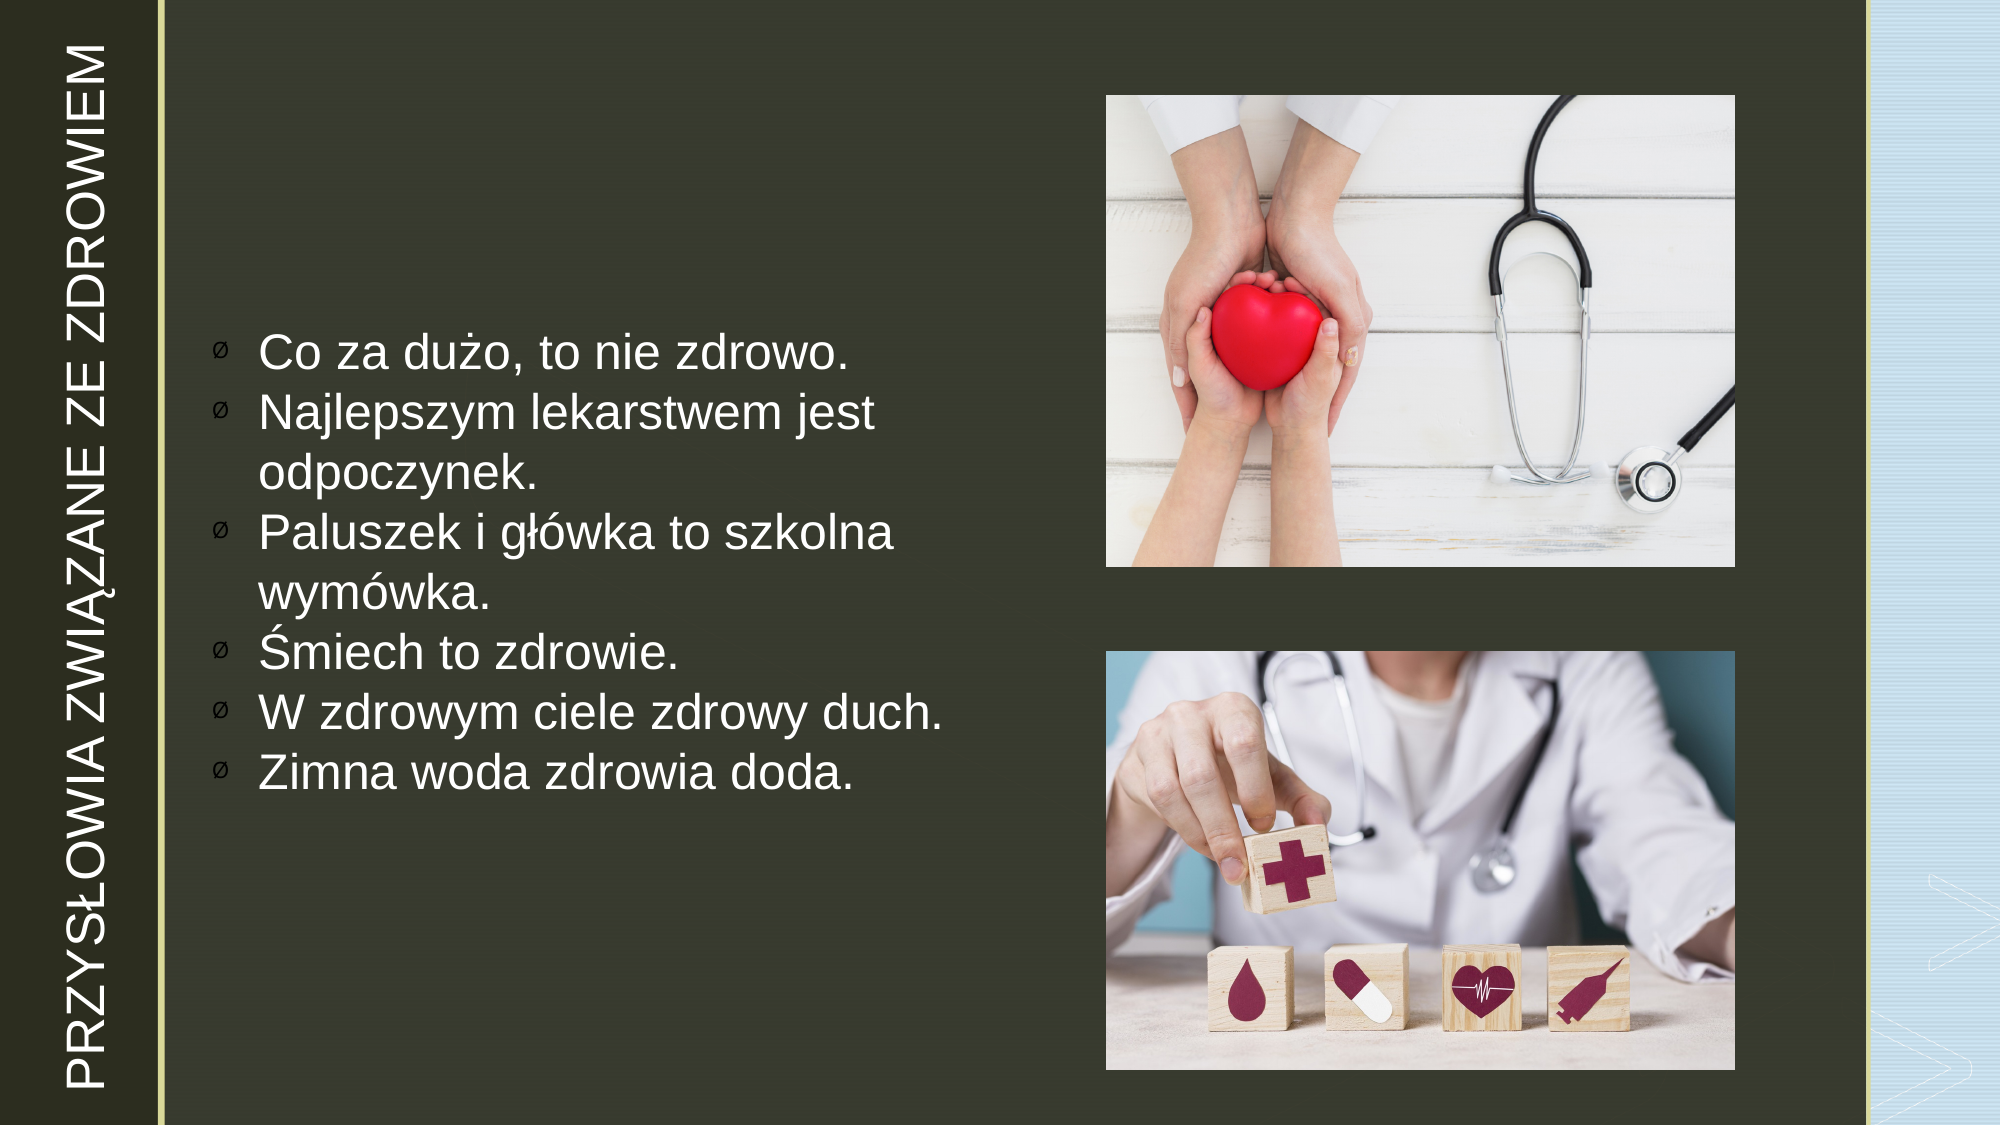

Co za dużo, to nie zdrowo.
Najlepszym lekarstwem jest odpoczynek.
Paluszek i główka to szkolna wymówka.
Śmiech to zdrowie.
W zdrowym ciele zdrowy duch.
Zimna woda zdrowia doda.
PRZYSŁOWIA ZWIĄZANE ZE ZDROWIEM